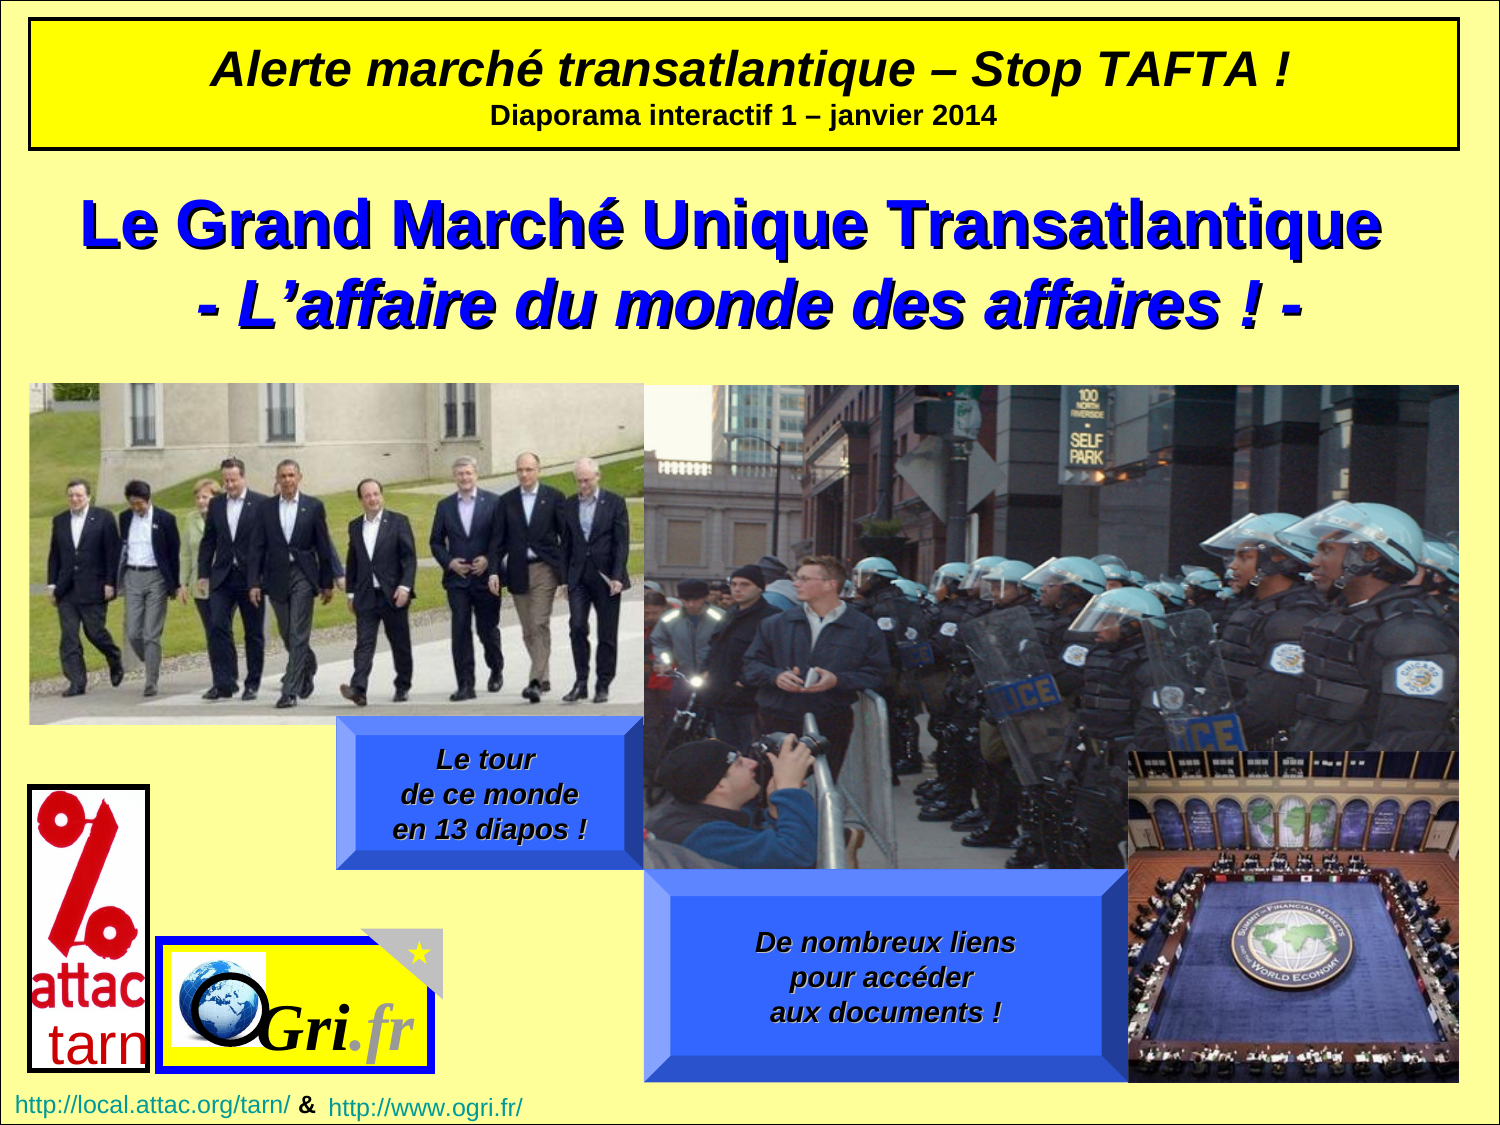

Le Grand Marché Unique Transatlantique
- L’affaire du monde des affaires ! -
 Alerte marché transatlantique – Stop TAFTA !
Diaporama interactif 1 – janvier 2014
Le tour
de ce monde
en 13 diapos !
De nombreux liens
pour accéder
aux documents !
Gri.fr
 tarn
http://www.ogri.fr/
http://local.attac.org/tarn/ &